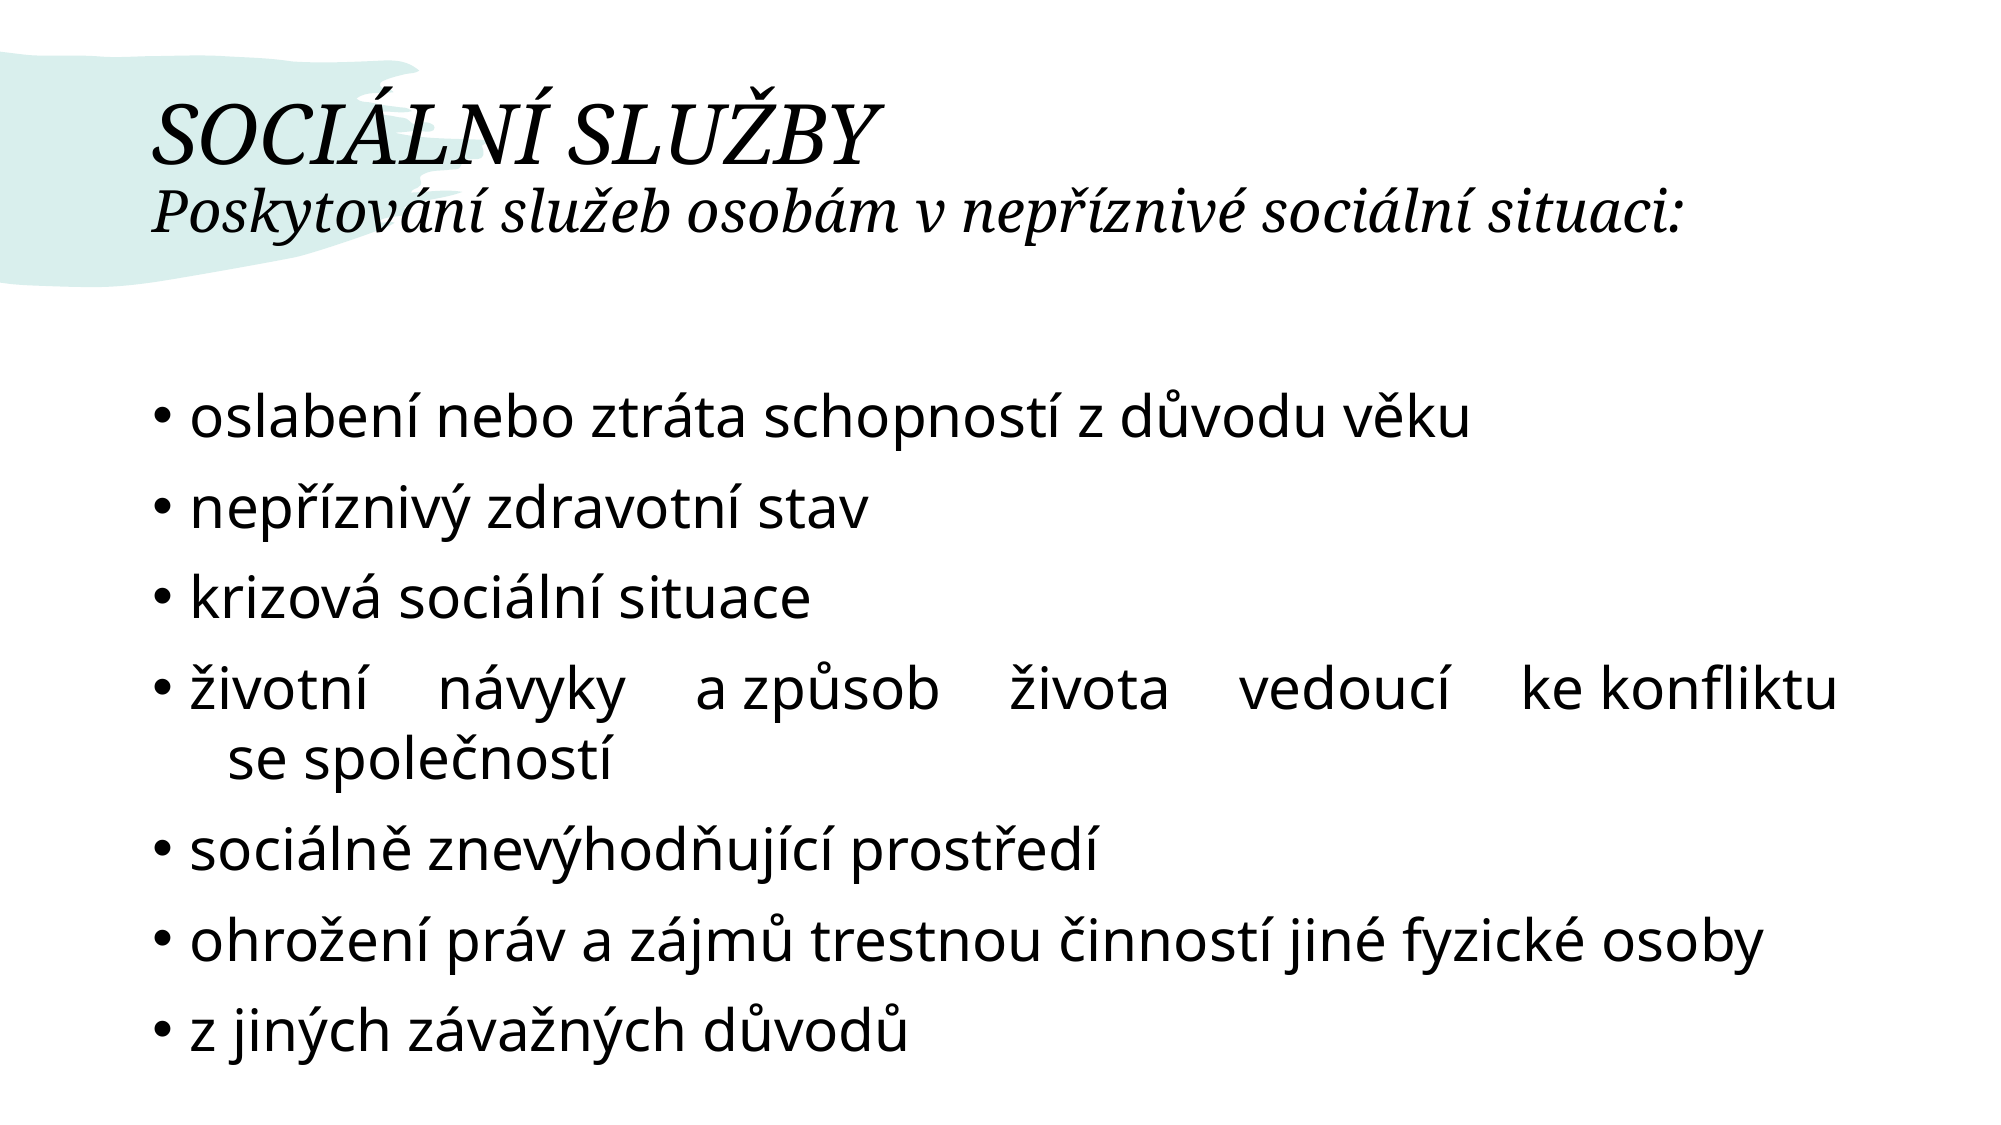

# SOCIÁLNÍ SLUŽBY Poskytování služeb osobám v nepříznivé sociální situaci:
oslabení nebo ztráta schopností z důvodu věku
nepříznivý zdravotní stav
krizová sociální situace
životní návyky a způsob života vedoucí ke konfliktu se společností
sociálně znevýhodňující prostředí
ohrožení práv a zájmů trestnou činností jiné fyzické osoby
z jiných závažných důvodů